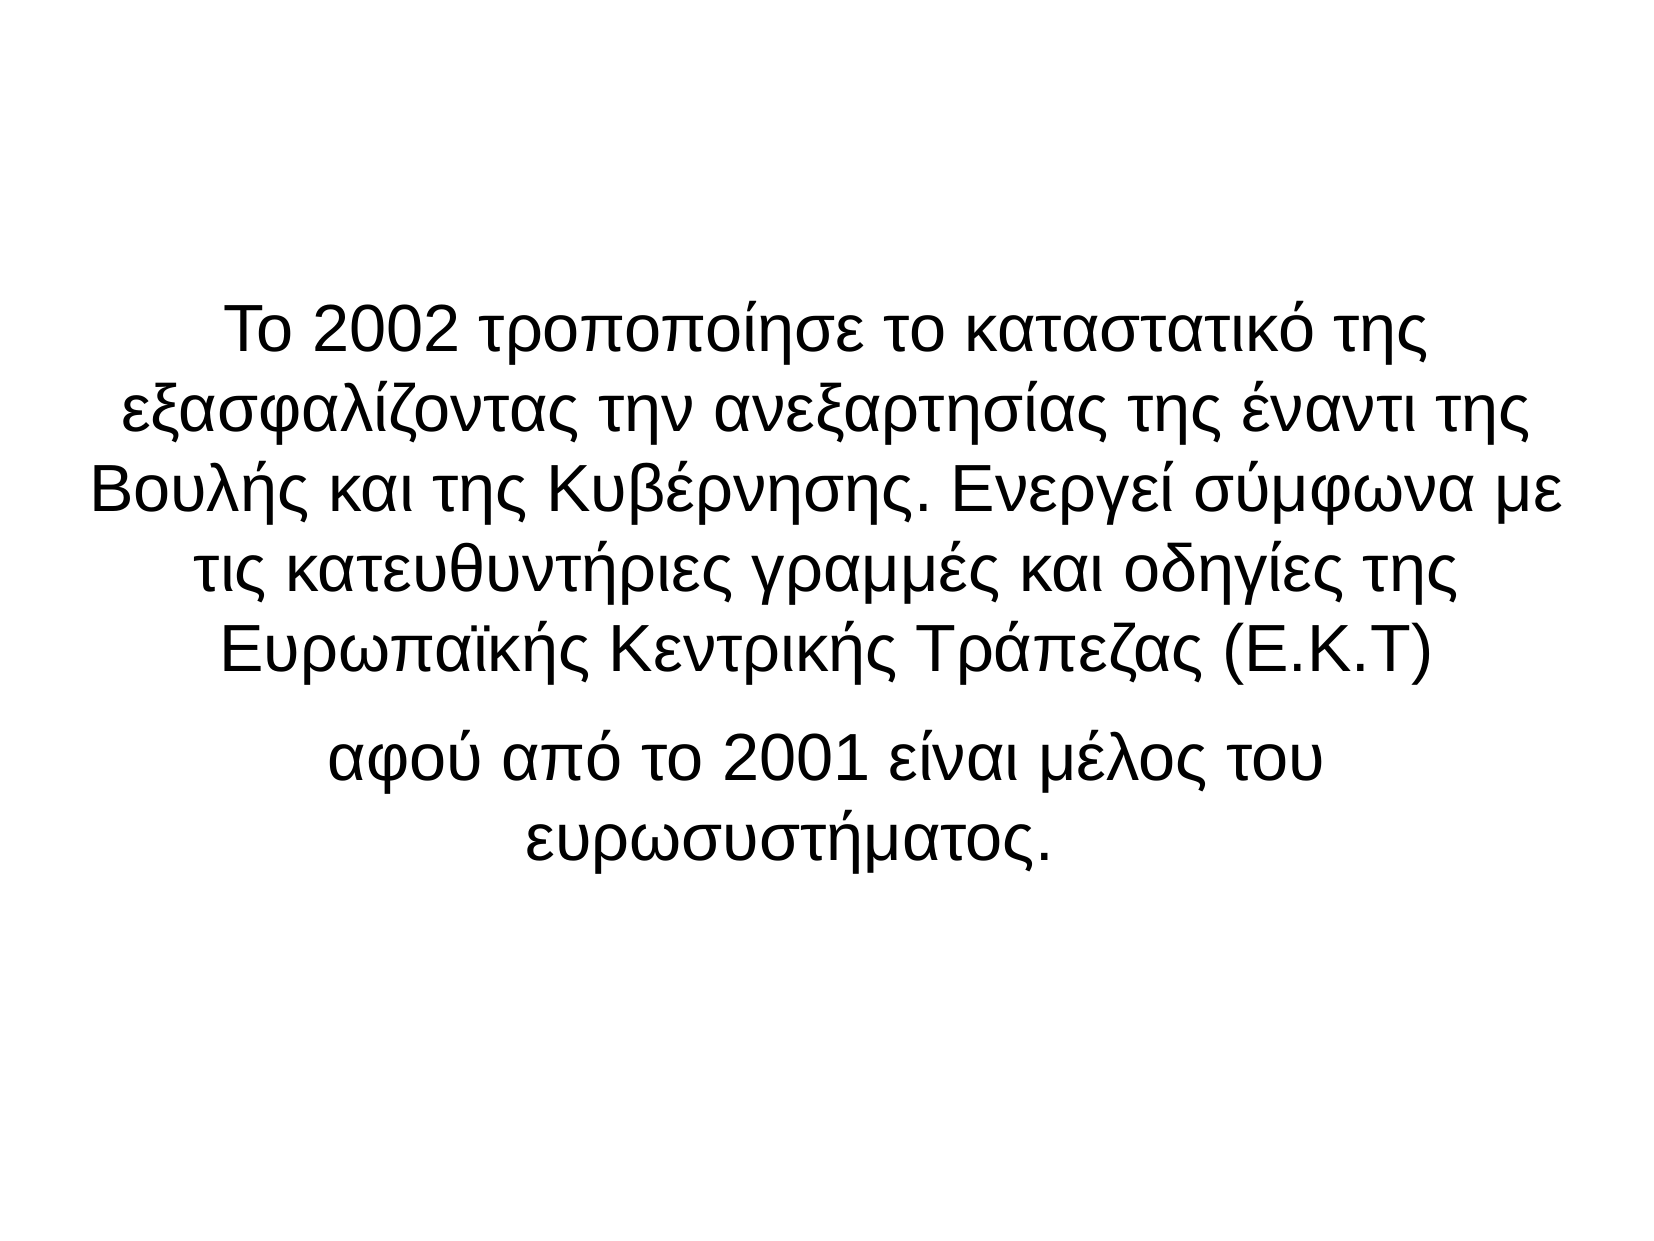

# Το 2002 τροποποίησε το καταστατικό της εξασφαλίζοντας την ανεξαρτησίας της έναντι της Βουλής και της Κυβέρνησης. Ενεργεί σύμφωνα με τις κατευθυντήριες γραμμές και οδηγίες της Ευρωπαϊκής Κεντρικής Τράπεζας (Ε.Κ.Τ)
αφού από το 2001 είναι μέλος του ευρωσυστήματος.